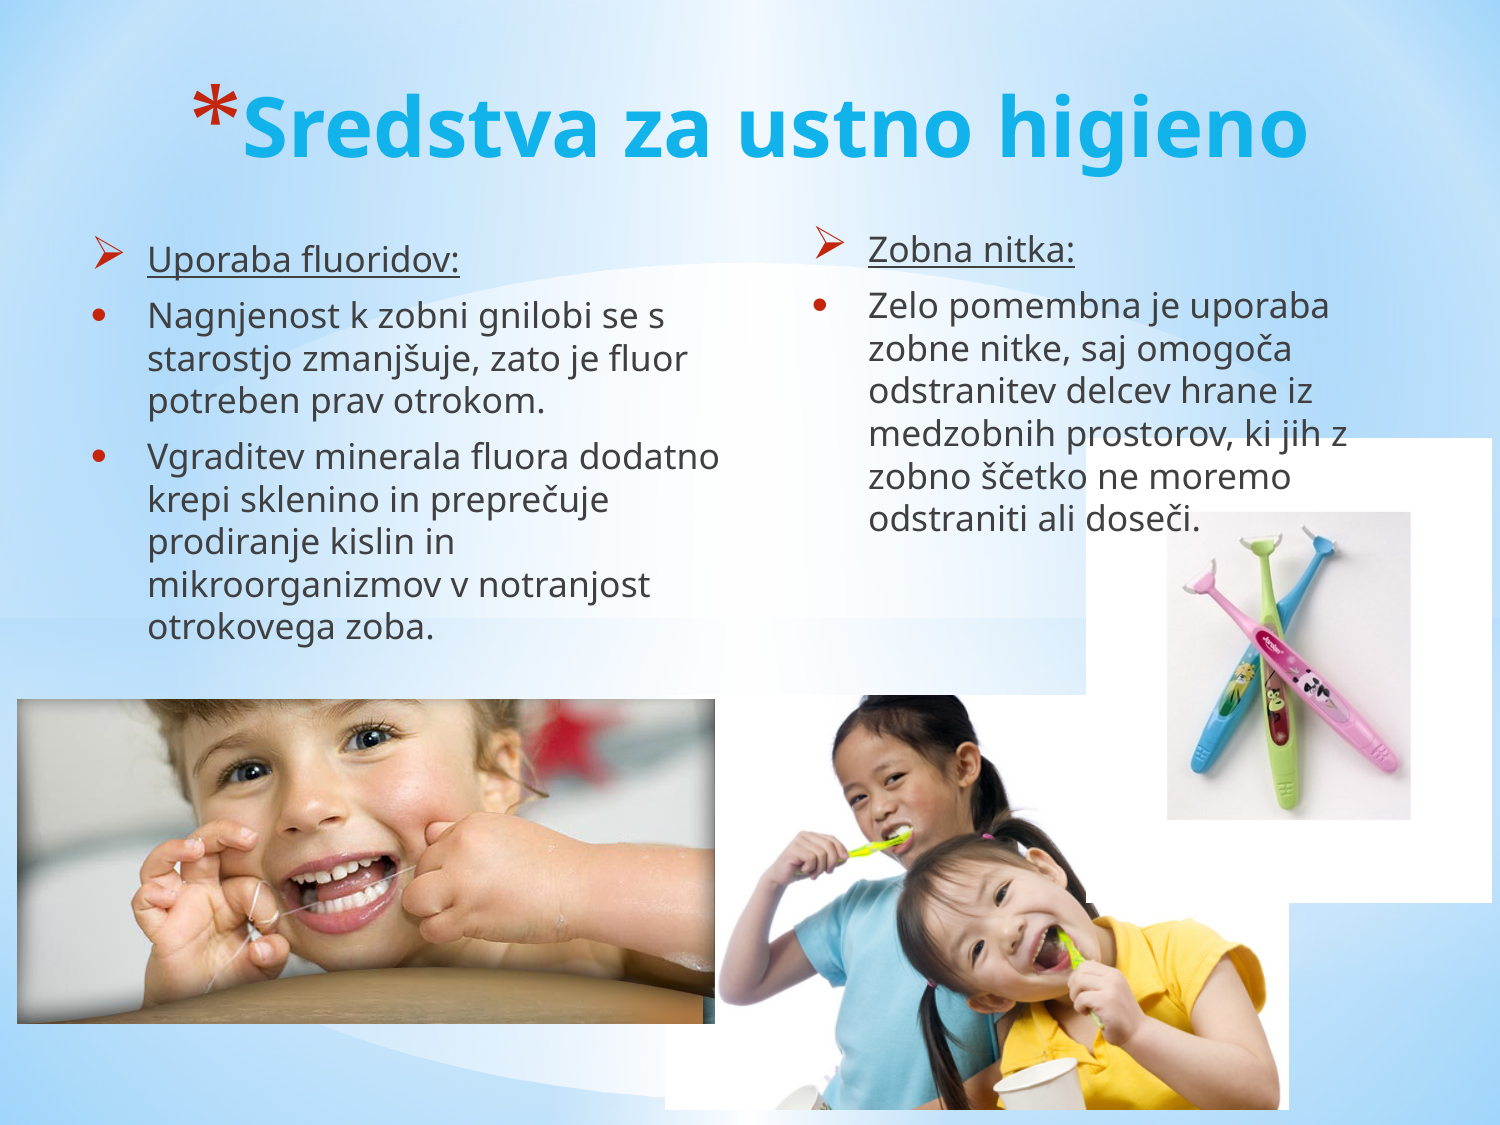

# Sredstva za ustno higieno
Zobna nitka:
Zelo pomembna je uporaba zobne nitke, saj omogoča odstranitev delcev hrane iz medzobnih prostorov, ki jih z zobno ščetko ne moremo odstraniti ali doseči.
Uporaba fluoridov:
Nagnjenost k zobni gnilobi se s starostjo zmanjšuje, zato je fluor potreben prav otrokom.
Vgraditev minerala fluora dodatno krepi sklenino in preprečuje prodiranje kislin in mikroorganizmov v notranjost otrokovega zoba.